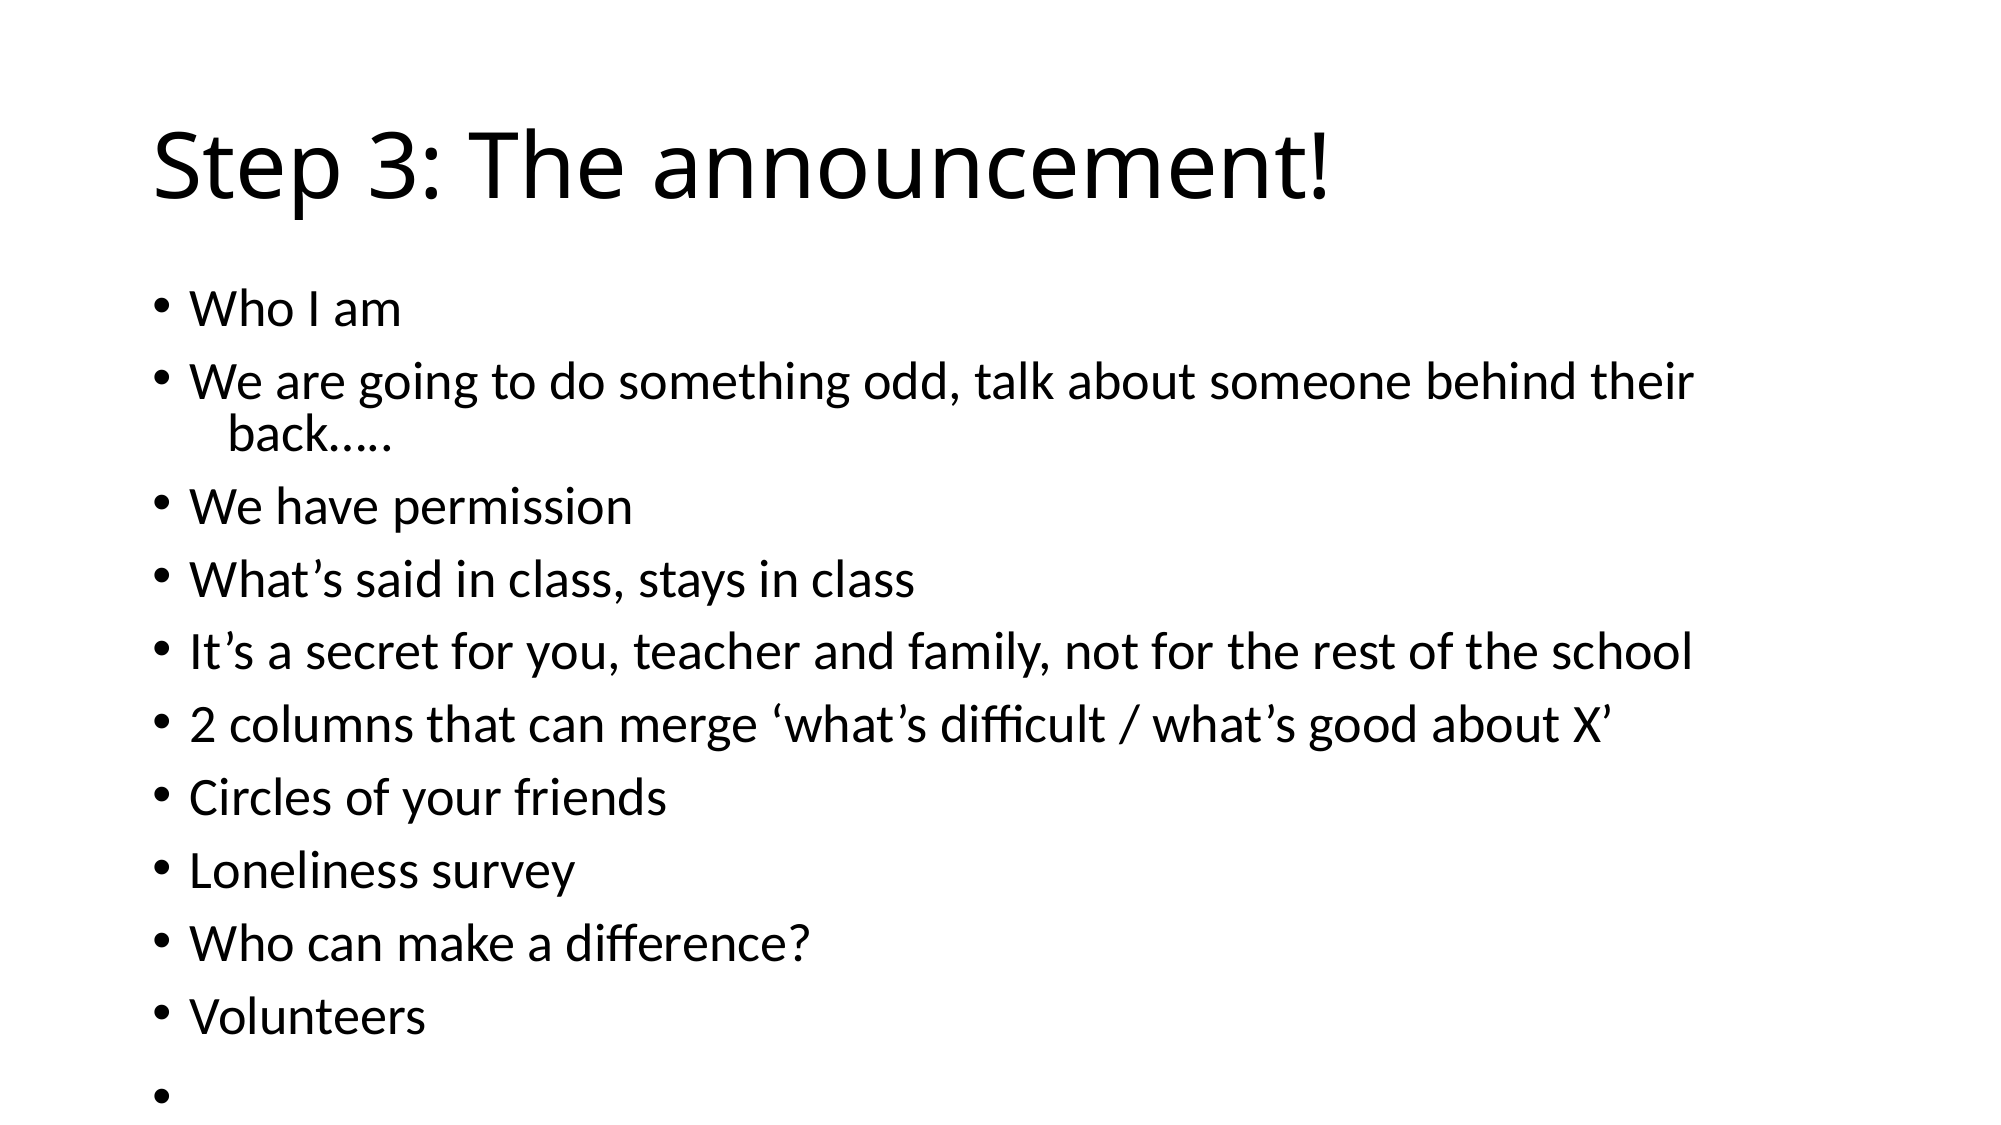

# Step 3: The announcement!
Who I am
We are going to do something odd, talk about someone behind their back…..
We have permission
What’s said in class, stays in class
It’s a secret for you, teacher and family, not for the rest of the school
2 columns that can merge ‘what’s difficult / what’s good about X’
Circles of your friends
Loneliness survey
Who can make a difference?
Volunteers